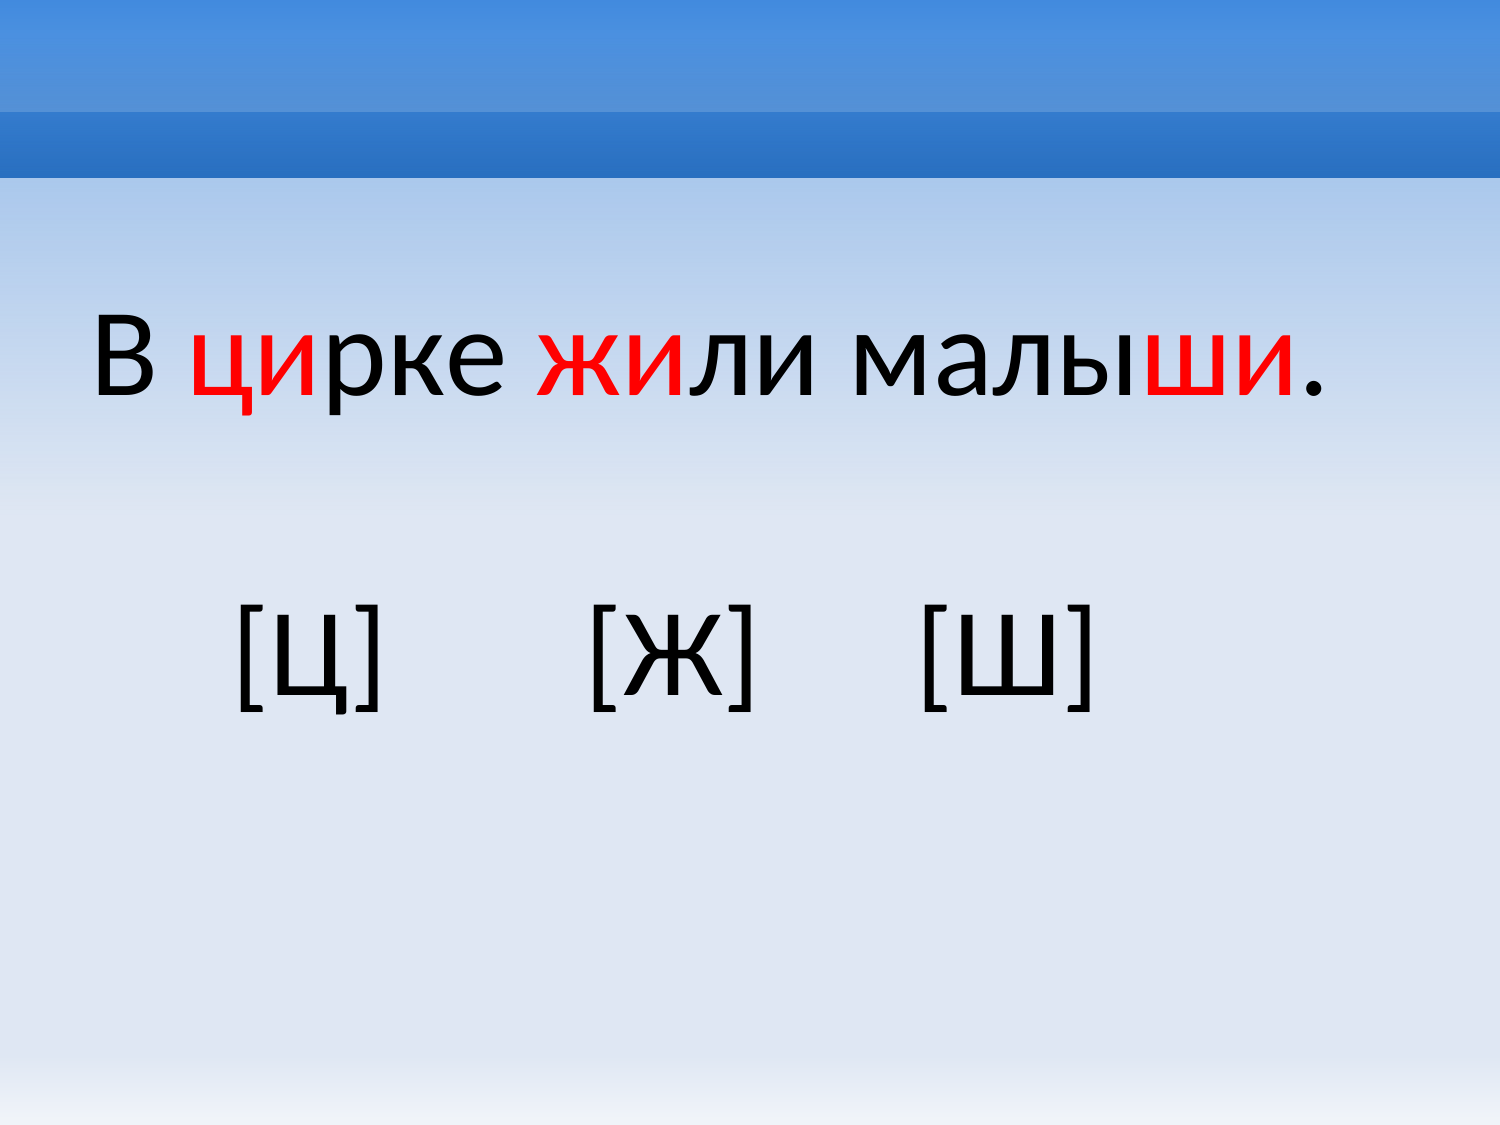

#
В цирке жили малыши.
 [Ц] [Ж] 	[Ш]